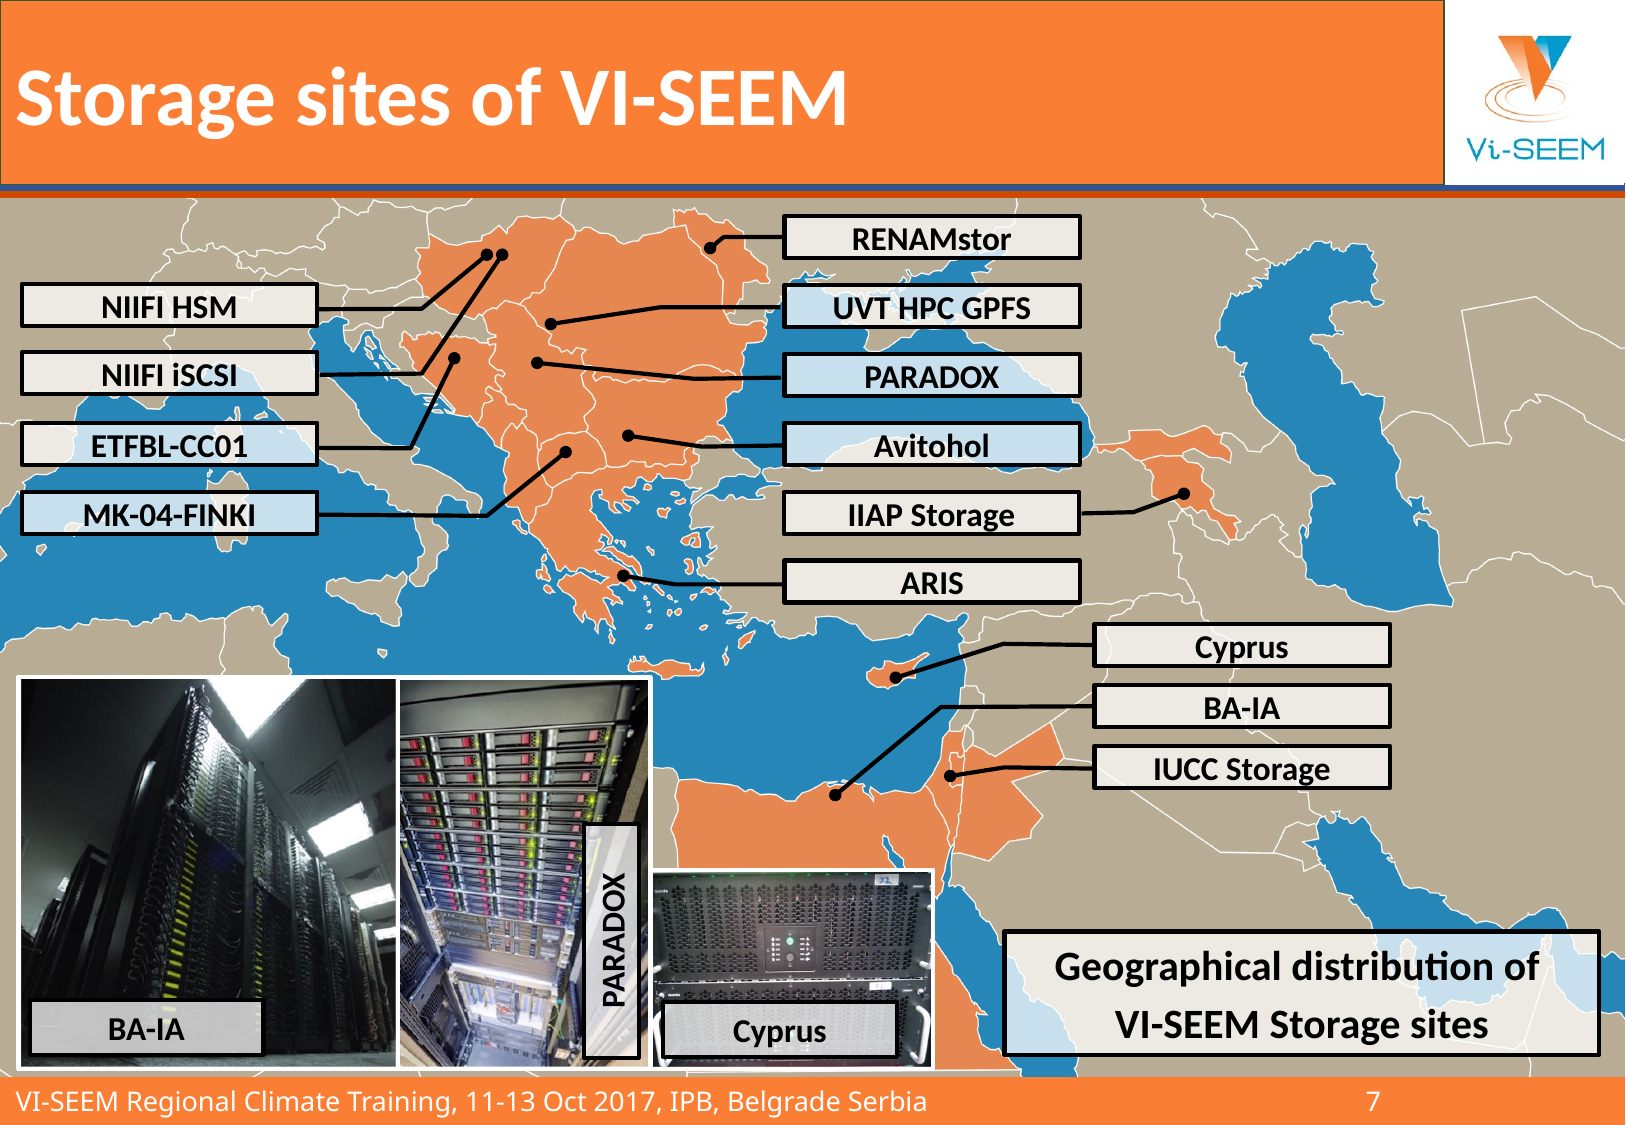

# Storage sites of VI-SEEM
RENAMstor
NIIFI HSM
UVT HPC GPFS
NIIFI iSCSI
PARADOX
ETFBL-CC01
Avitohol
MK-04-FINKI
IIAP Storage
ARIS
Cyprus
BA-IA
IUCC Storage
PARADOX
Geographical distribution of
VI-SEEM Storage sites
BA-IA
Cyprus
VI-SEEM Regional Climate Training, 11-13 Oct 2017, IPB, Belgrade Serbia